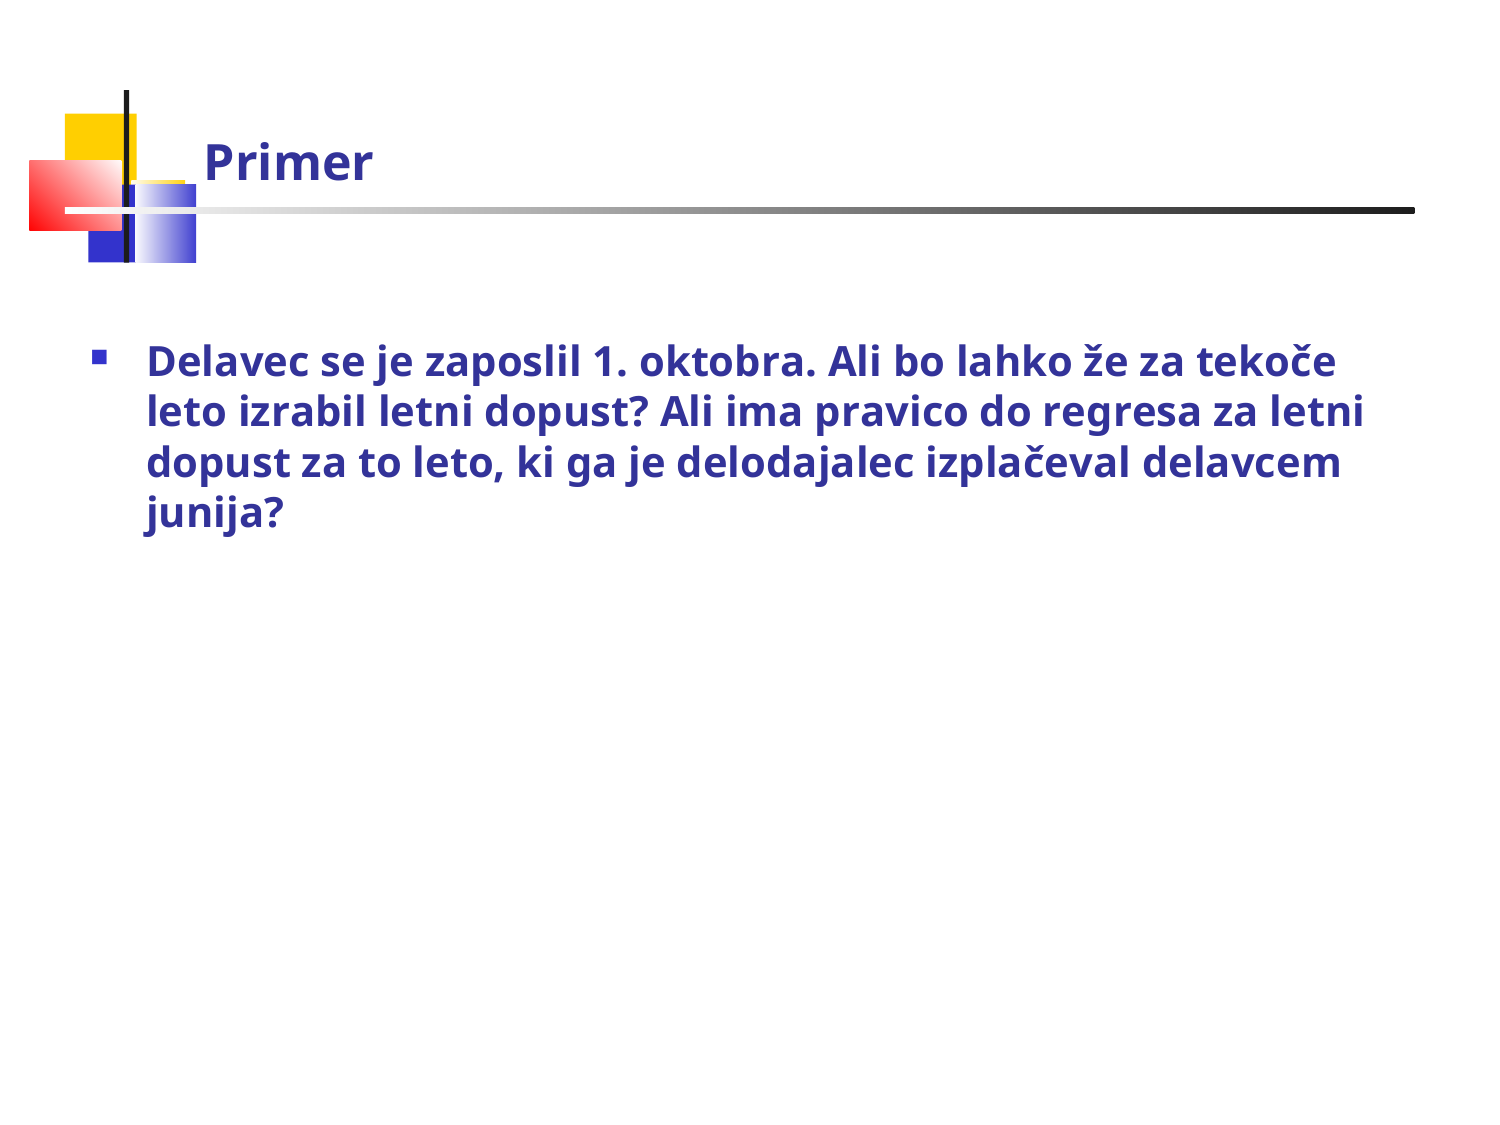

# Primer
Delavec se je zaposlil 1. oktobra. Ali bo lahko že za tekoče leto izrabil letni dopust? Ali ima pravico do regresa za letni dopust za to leto, ki ga je delodajalec izplačeval delavcem junija?